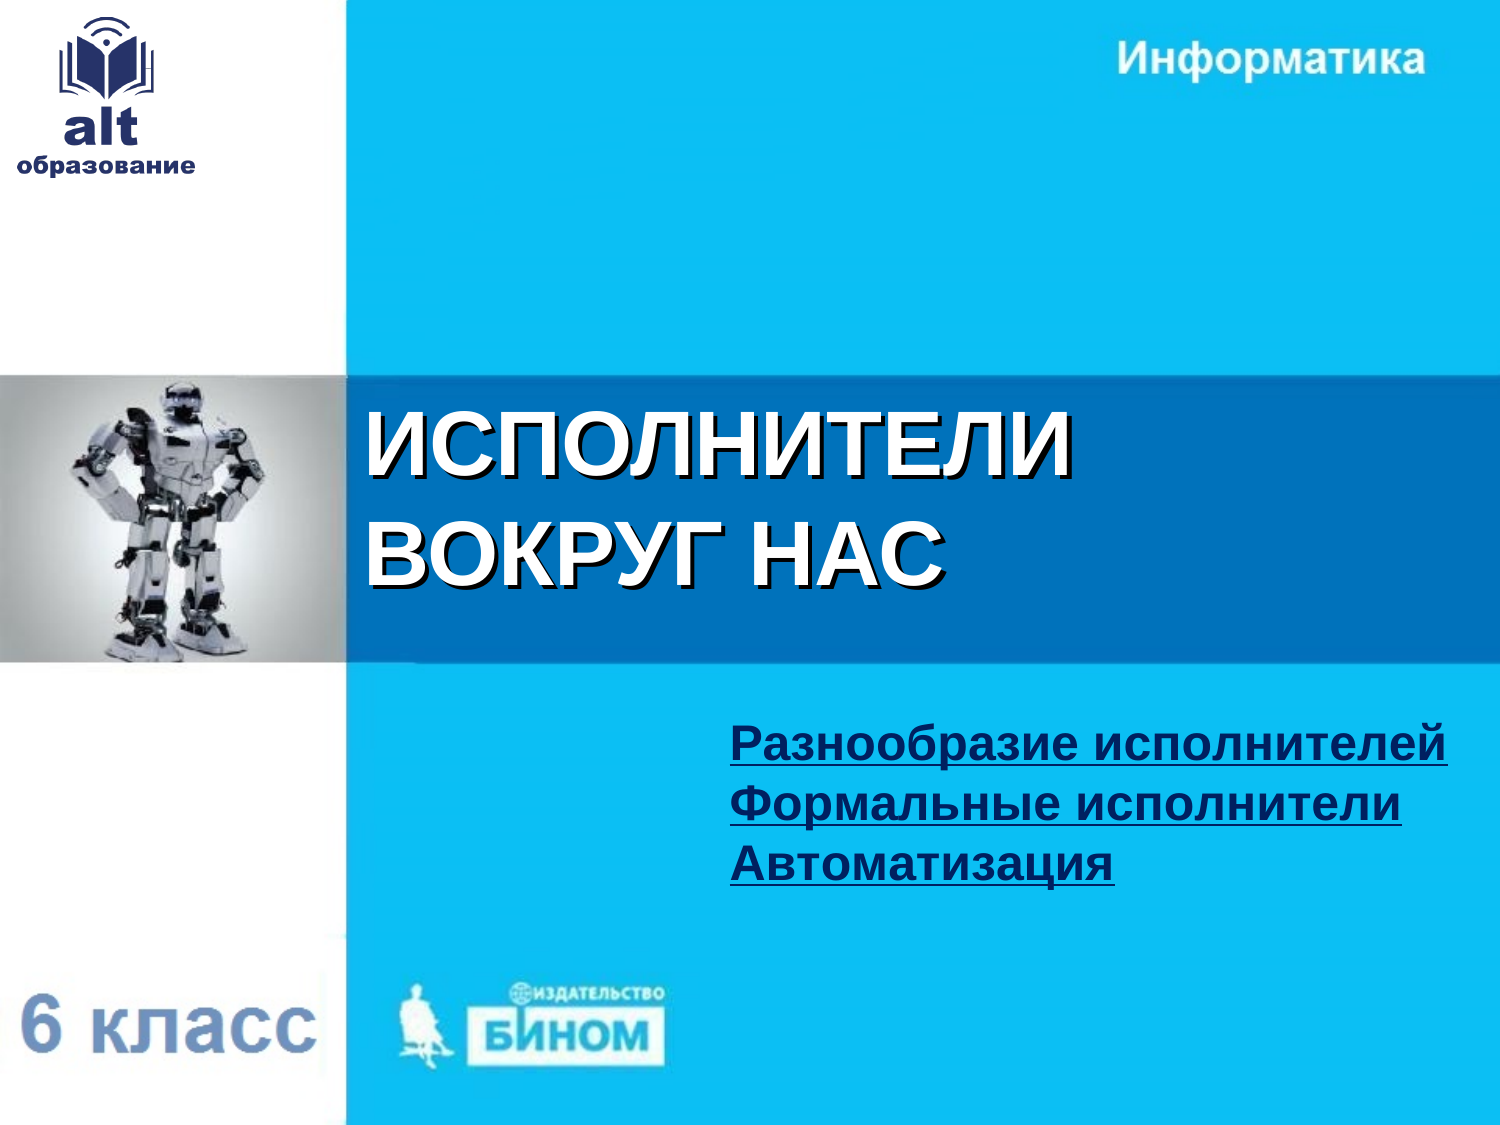

# ИСПОЛНИТЕЛИ ВОКРУГ НАС
Разнообразие исполнителей
Формальные исполнители
Автоматизация